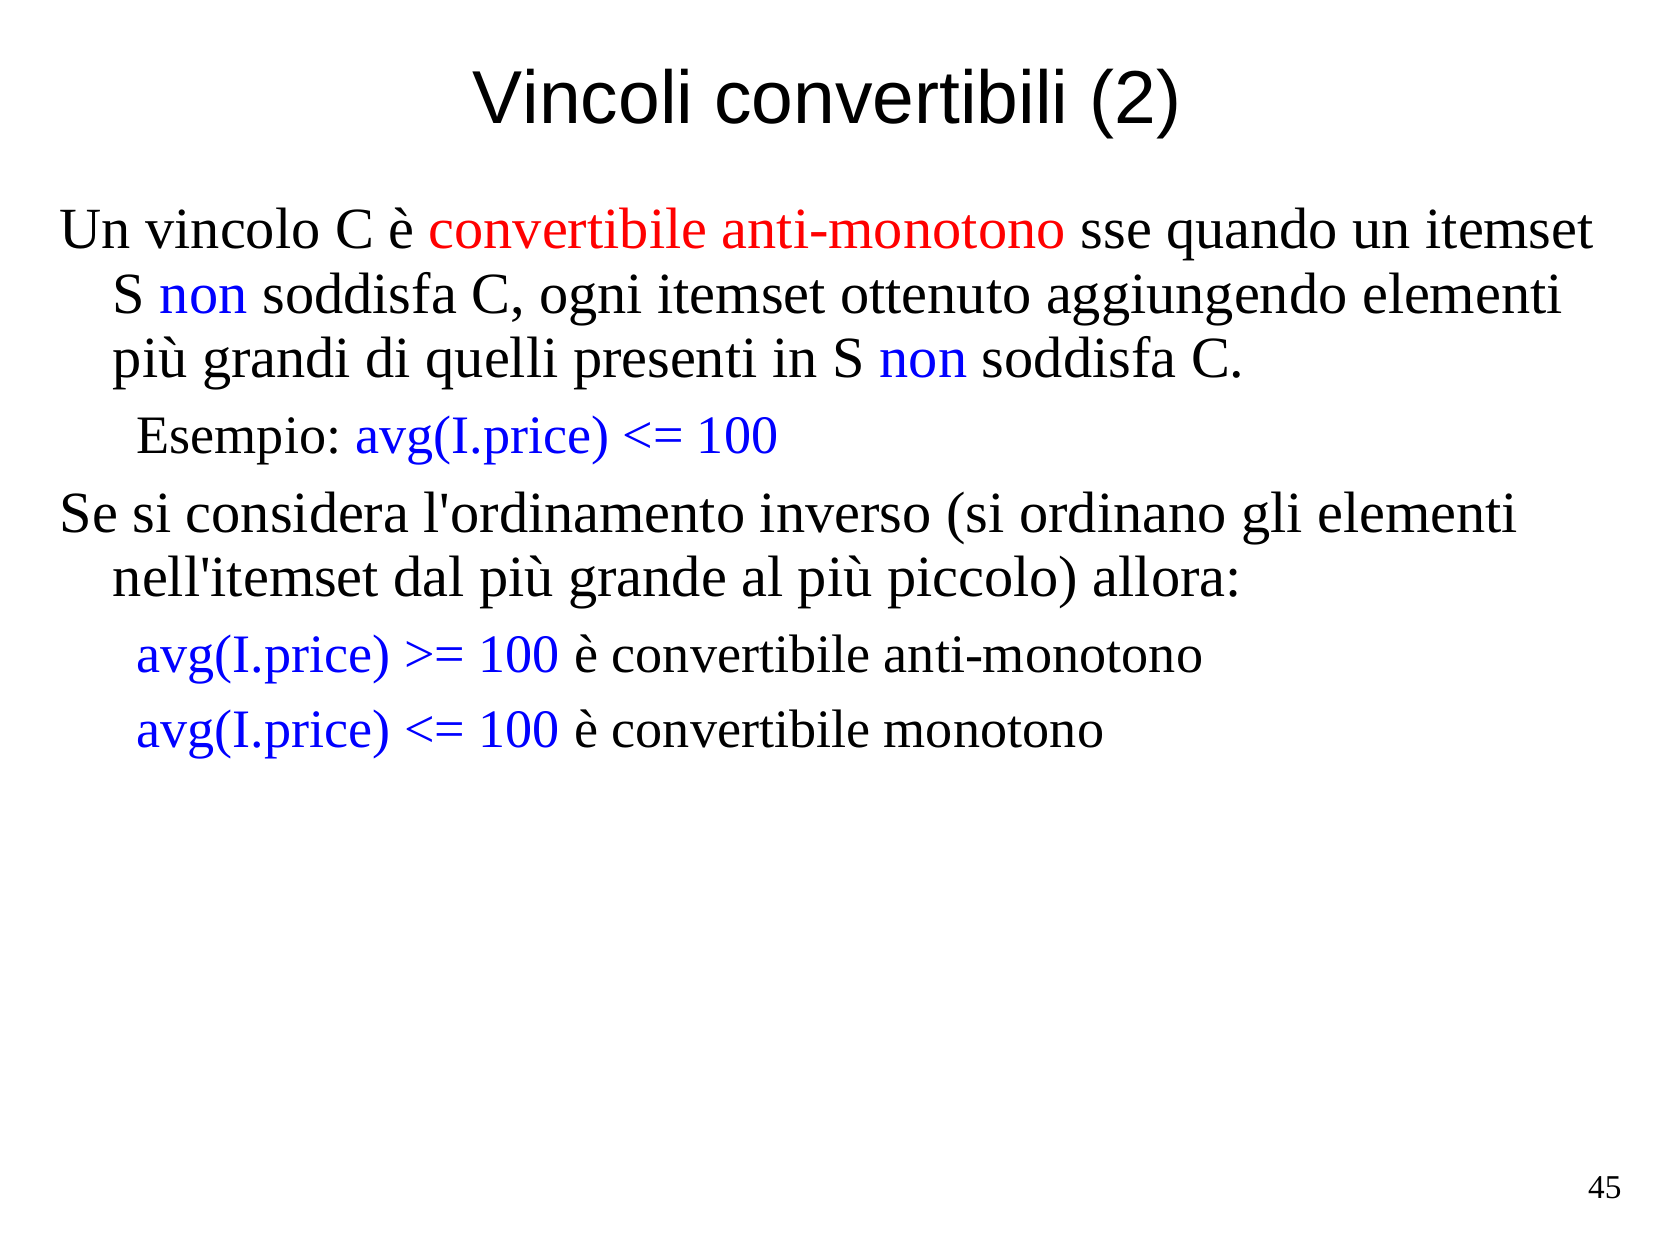

# Vincoli convertibili (2)
Un vincolo C è convertibile anti-monotono sse quando un itemset S non soddisfa C, ogni itemset ottenuto aggiungendo elementi più grandi di quelli presenti in S non soddisfa C.
Esempio: avg(I.price) <= 100
Se si considera l'ordinamento inverso (si ordinano gli elementi nell'itemset dal più grande al più piccolo) allora:
avg(I.price) >= 100 è convertibile anti-monotono
avg(I.price) <= 100 è convertibile monotono